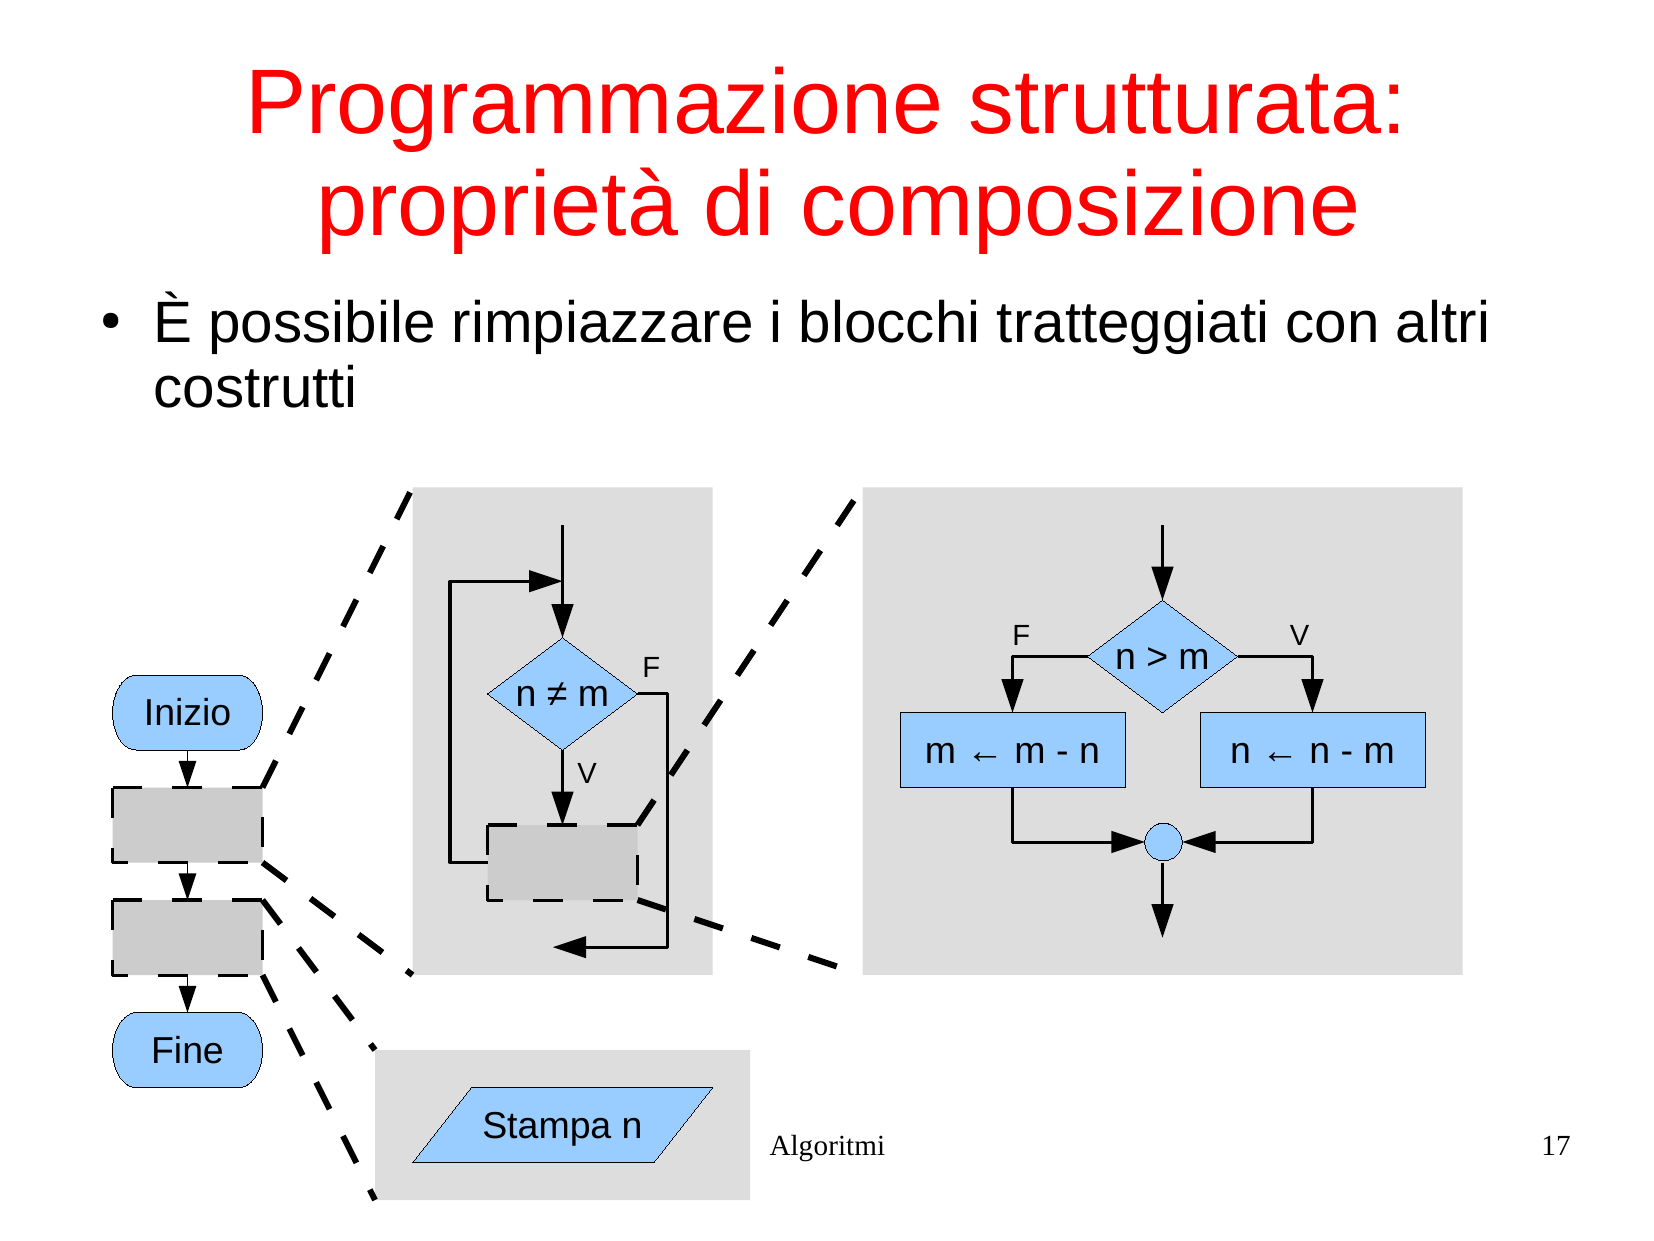

# Programmazione strutturata: proprietà di composizione
È possibile rimpiazzare i blocchi tratteggiati con altri costrutti
n > m
F
V
n ≠ m
F
Inizio
m ← m - n
n ← n - m
V
Fine
Stampa n
Algoritmi
17